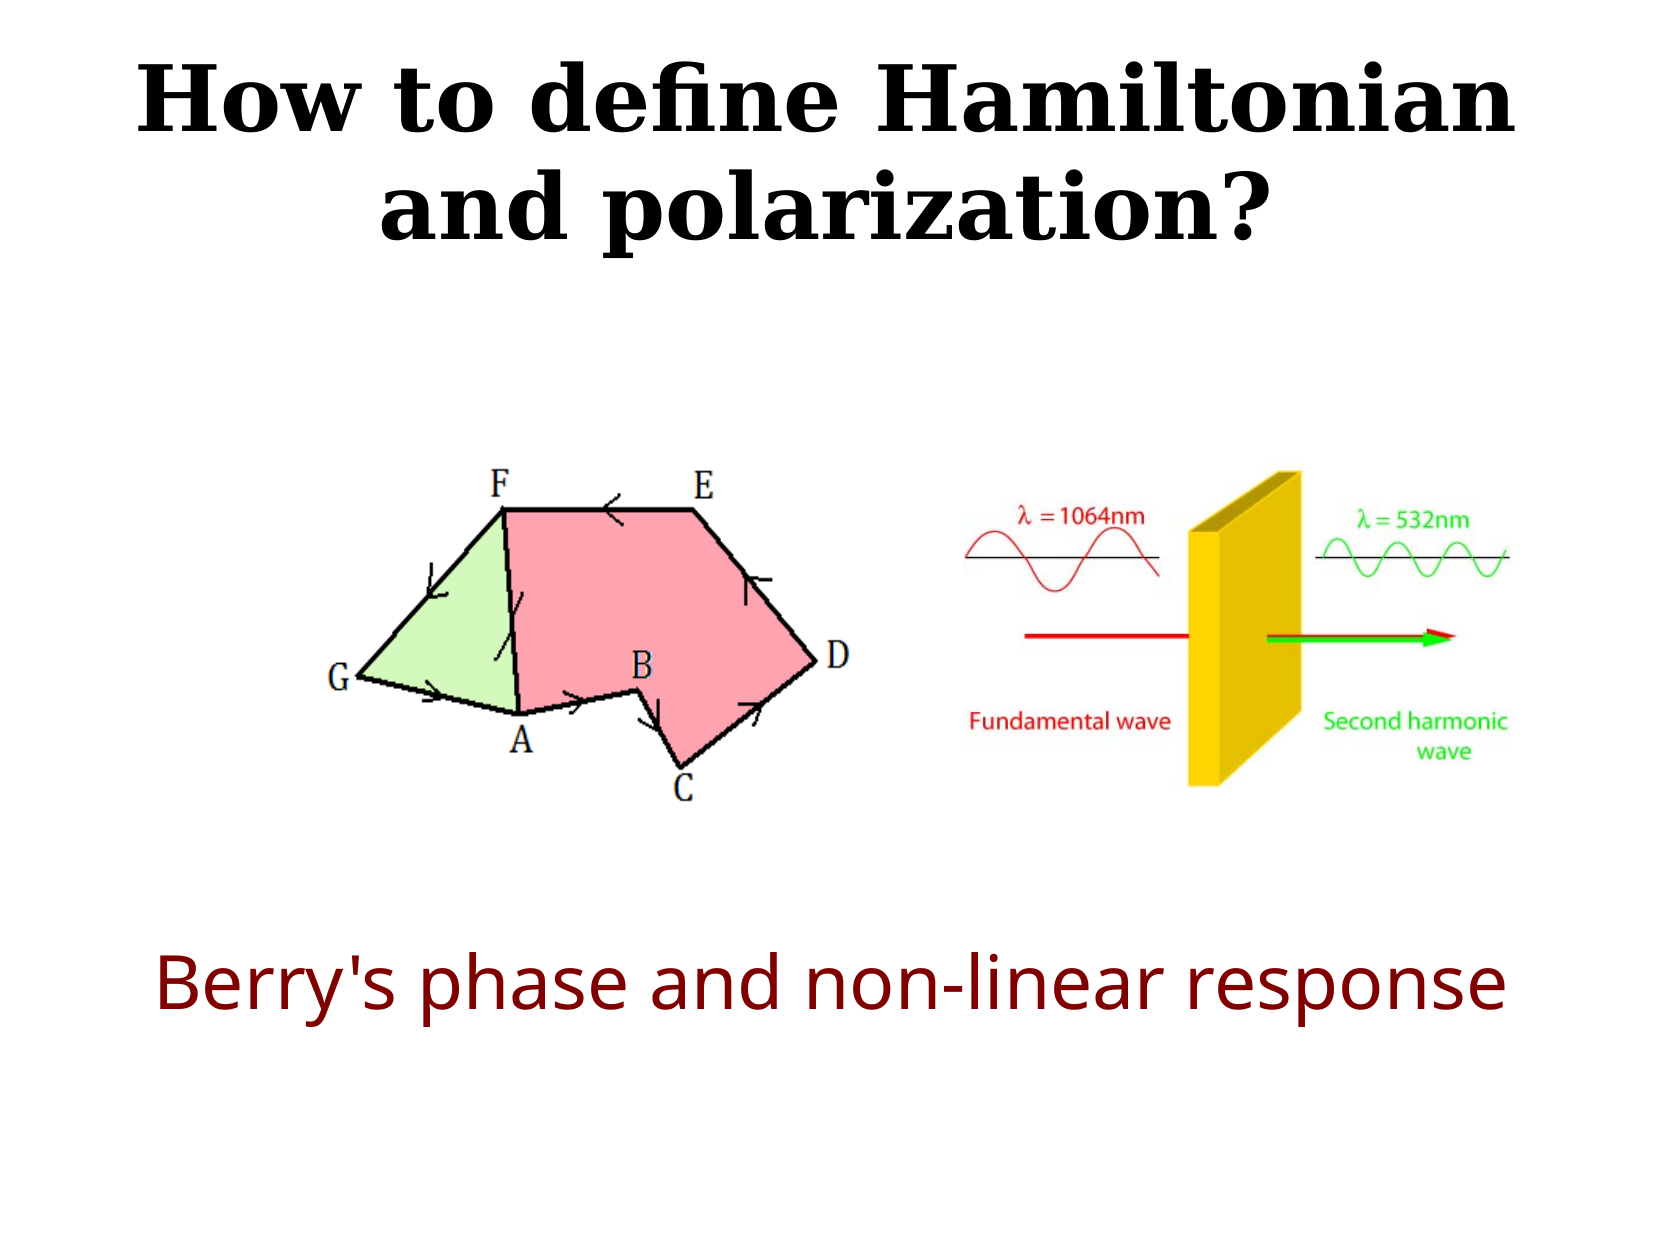

# How to define Hamiltonian and polarization?
Berry's phase and non-linear response